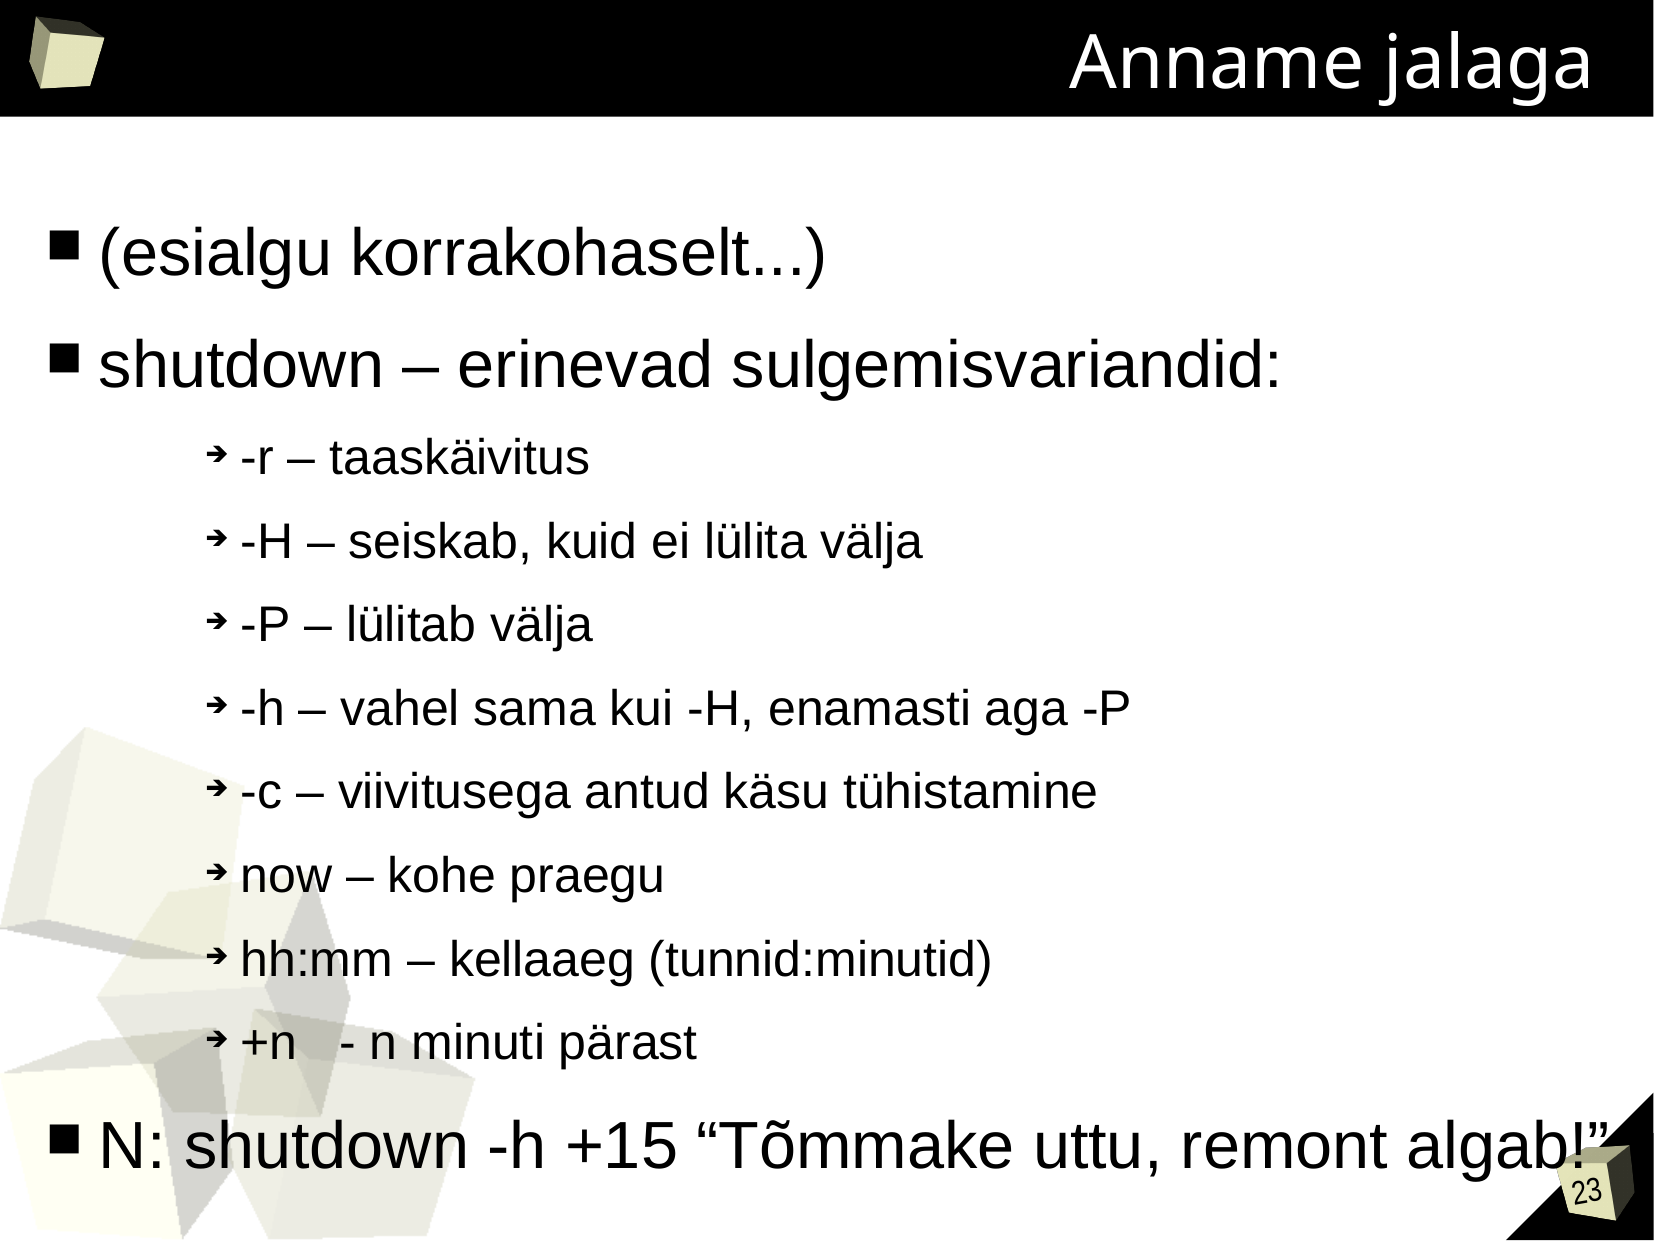

# Anname jalaga
(esialgu korrakohaselt...)
shutdown – erinevad sulgemisvariandid:
-r – taaskäivitus
-H – seiskab, kuid ei lülita välja
-P – lülitab välja
-h – vahel sama kui -H, enamasti aga -P
-c – viivitusega antud käsu tühistamine
now – kohe praegu
hh:mm – kellaaeg (tunnid:minutid)
+n - n minuti pärast
N: shutdown -h +15 “Tõmmake uttu, remont algab!”